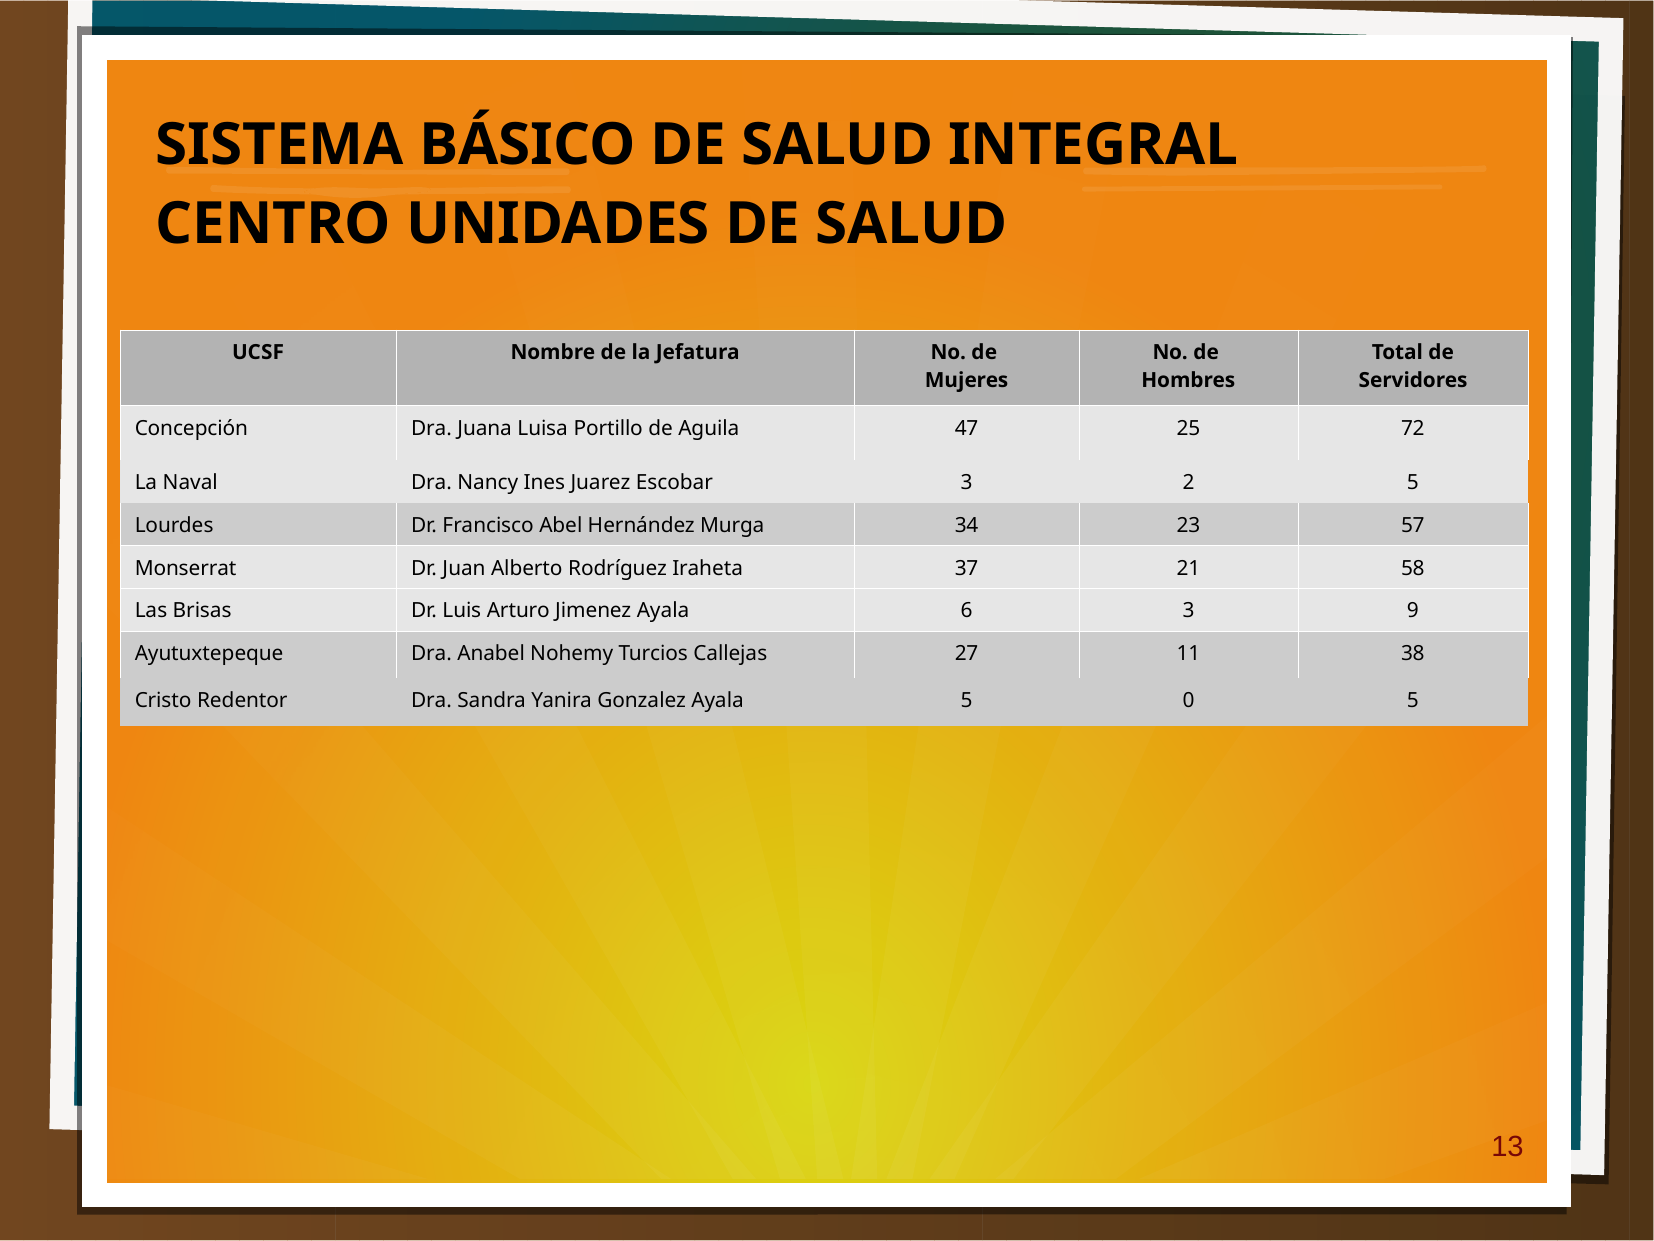

SISTEMA BÁSICO DE SALUD INTEGRAL 		CENTRO UNIDADES DE SALUD
| UCSF | Nombre de la Jefatura | No. de Mujeres | No. de Hombres | Total de Servidores |
| --- | --- | --- | --- | --- |
| Concepción | Dra. Juana Luisa Portillo de Aguila | 47 | 25 | 72 |
| La Naval | Dra. Nancy Ines Juarez Escobar | 3 | 2 | 5 |
| Lourdes | Dr. Francisco Abel Hernández Murga | 34 | 23 | 57 |
| Monserrat | Dr. Juan Alberto Rodríguez Iraheta | 37 | 21 | 58 |
| Las Brisas | Dr. Luis Arturo Jimenez Ayala | 6 | 3 | 9 |
| Ayutuxtepeque | Dra. Anabel Nohemy Turcios Callejas | 27 | 11 | 38 |
| Cristo Redentor | Dra. Sandra Yanira Gonzalez Ayala | 5 | 0 | 5 |
13